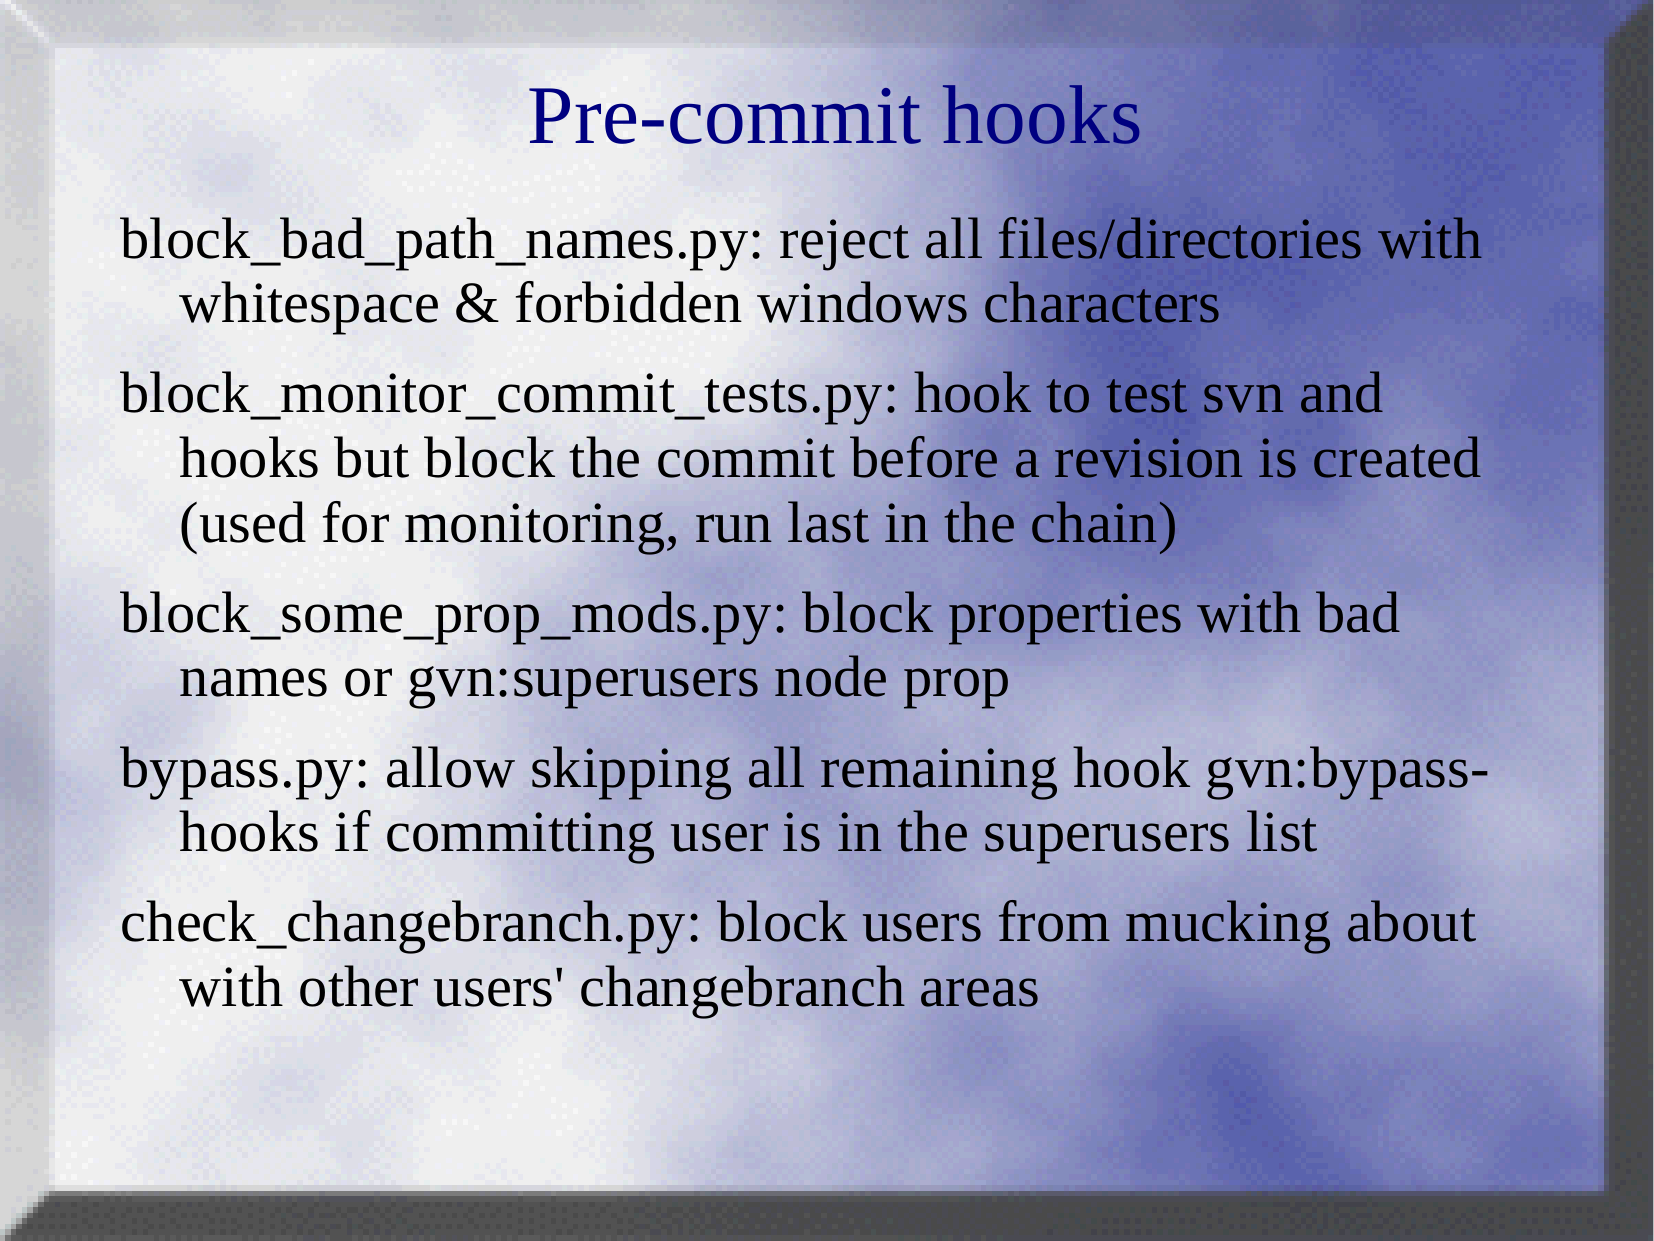

# Pre-commit hooks
block_bad_path_names.py: reject all files/directories with whitespace & forbidden windows characters
block_monitor_commit_tests.py: hook to test svn and hooks but block the commit before a revision is created (used for monitoring, run last in the chain)
block_some_prop_mods.py: block properties with bad names or gvn:superusers node prop
bypass.py: allow skipping all remaining hook gvn:bypass-hooks if committing user is in the superusers list
check_changebranch.py: block users from mucking about with other users' changebranch areas